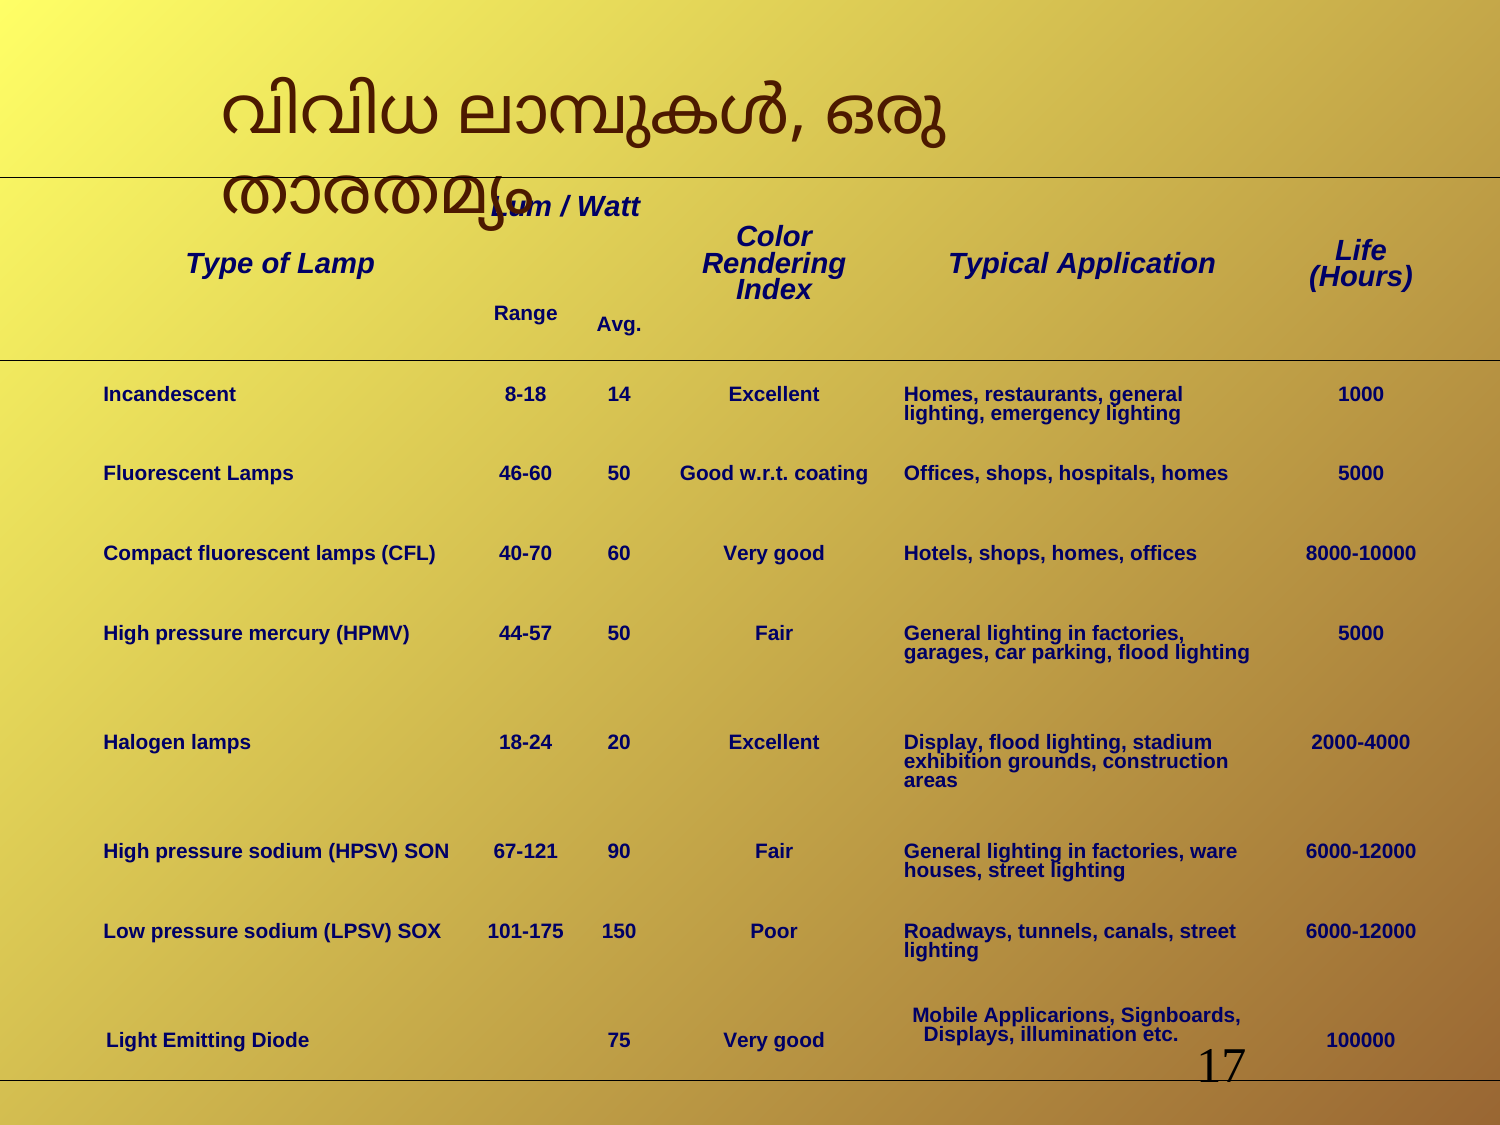

വിവിധ ലാമ്പുകള്‍, ഒരു താരതമ്യം
| Type of Lamp | Lum / Watt | | Color Rendering Index | Typical Application | Life (Hours) |
| --- | --- | --- | --- | --- | --- |
| | Range | Avg. | | | |
| Incandescent | 8-18 | 14 | Excellent | Homes, restaurants, general lighting, emergency lighting | 1000 |
| Fluorescent Lamps | 46-60 | 50 | Good w.r.t. coating | Offices, shops, hospitals, homes | 5000 |
| Compact fluorescent lamps (CFL) | 40-70 | 60 | Very good | Hotels, shops, homes, offices | 8000-10000 |
| High pressure mercury (HPMV) | 44-57 | 50 | Fair | General lighting in factories, garages, car parking, flood lighting | 5000 |
| Halogen lamps | 18-24 | 20 | Excellent | Display, flood lighting, stadium exhibition grounds, construction areas | 2000-4000 |
| High pressure sodium (HPSV) SON | 67-121 | 90 | Fair | General lighting in factories, ware houses, street lighting | 6000-12000 |
| Low pressure sodium (LPSV) SOX | 101-175 | 150 | Poor | Roadways, tunnels, canals, street lighting | 6000-12000 |
| Light Emitting Diode | | 75 | Very good | Mobile Applicarions, Signboards, Displays, illumination etc. | 100000 |
17